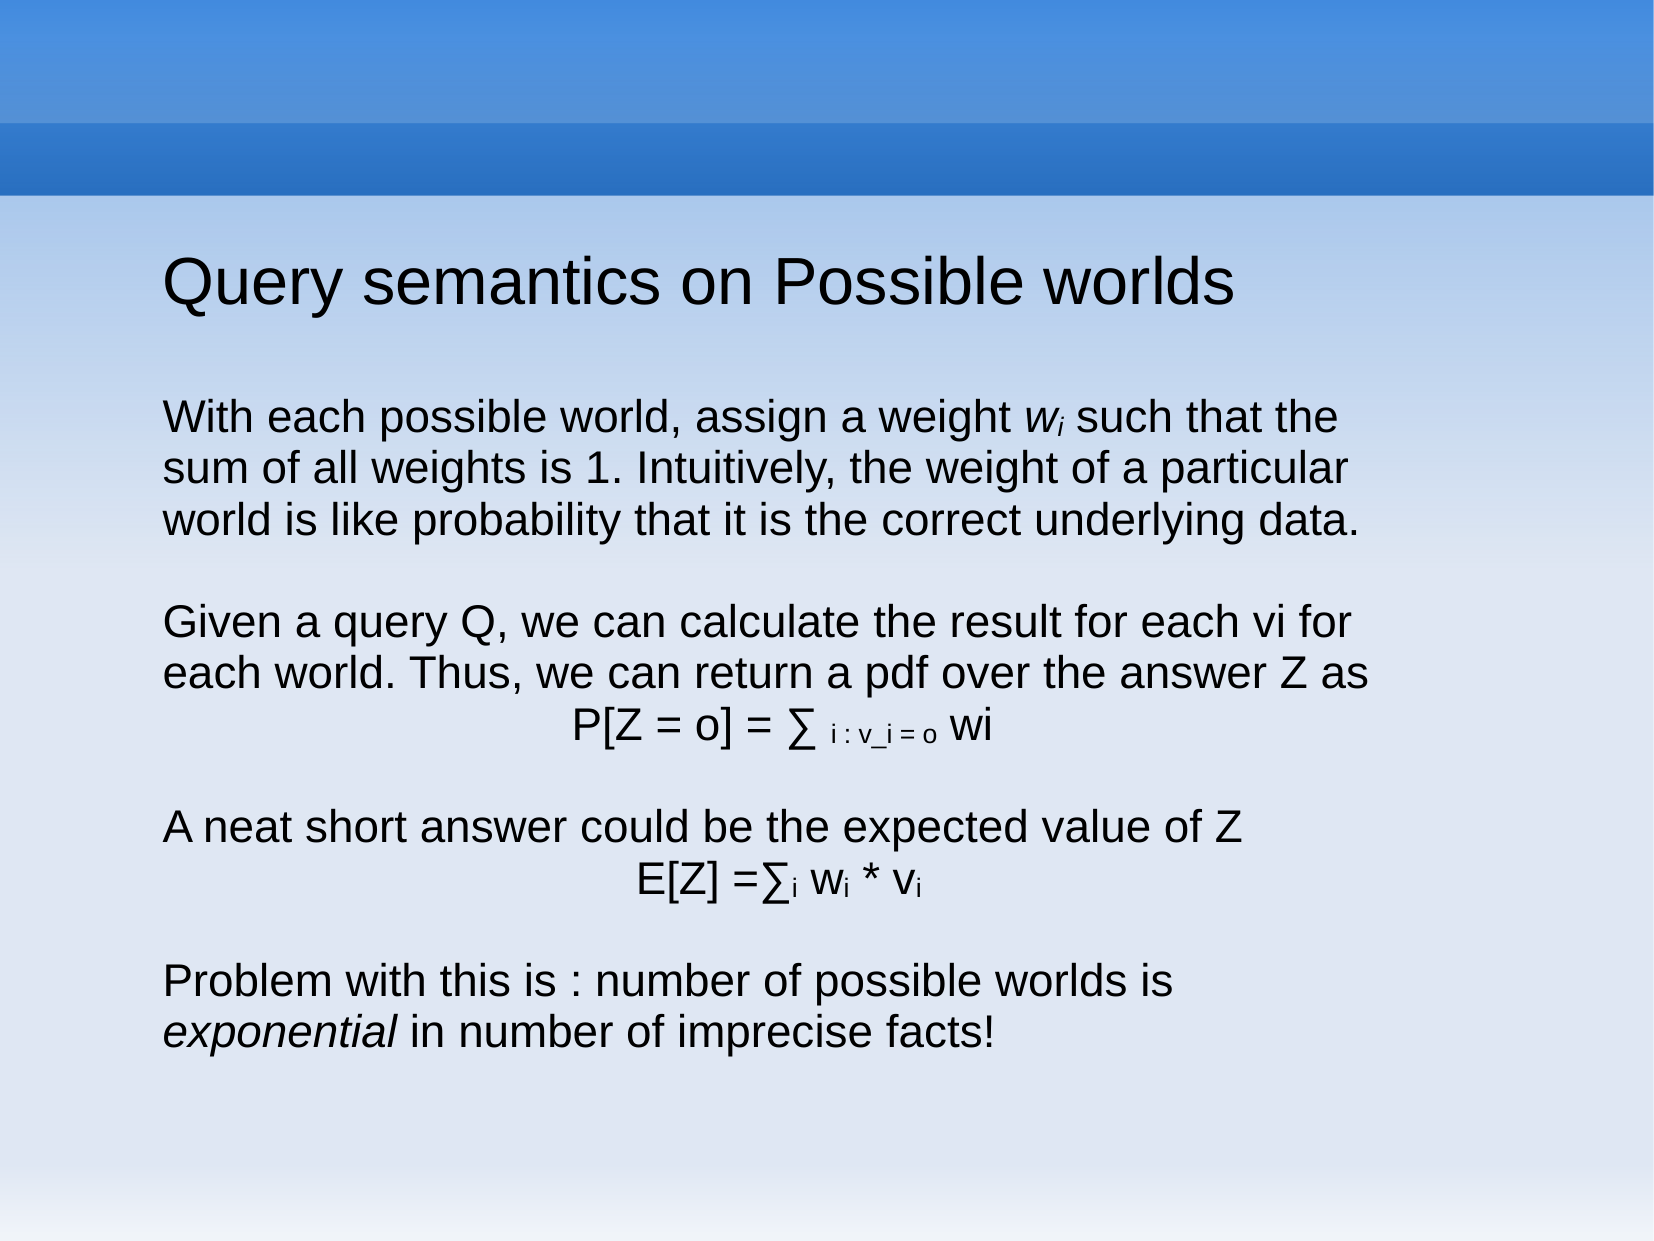

Query semantics on Possible worlds
With each possible world, assign a weight wi such that the sum of all weights is 1. Intuitively, the weight of a particular world is like probability that it is the correct underlying data.
Given a query Q, we can calculate the result for each vi for each world. Thus, we can return a pdf over the answer Z as
P[Z = o] = ∑ i : v_i = o wi
A neat short answer could be the expected value of Z
E[Z] =∑i wi * vi
Problem with this is : number of possible worlds is exponential in number of imprecise facts!